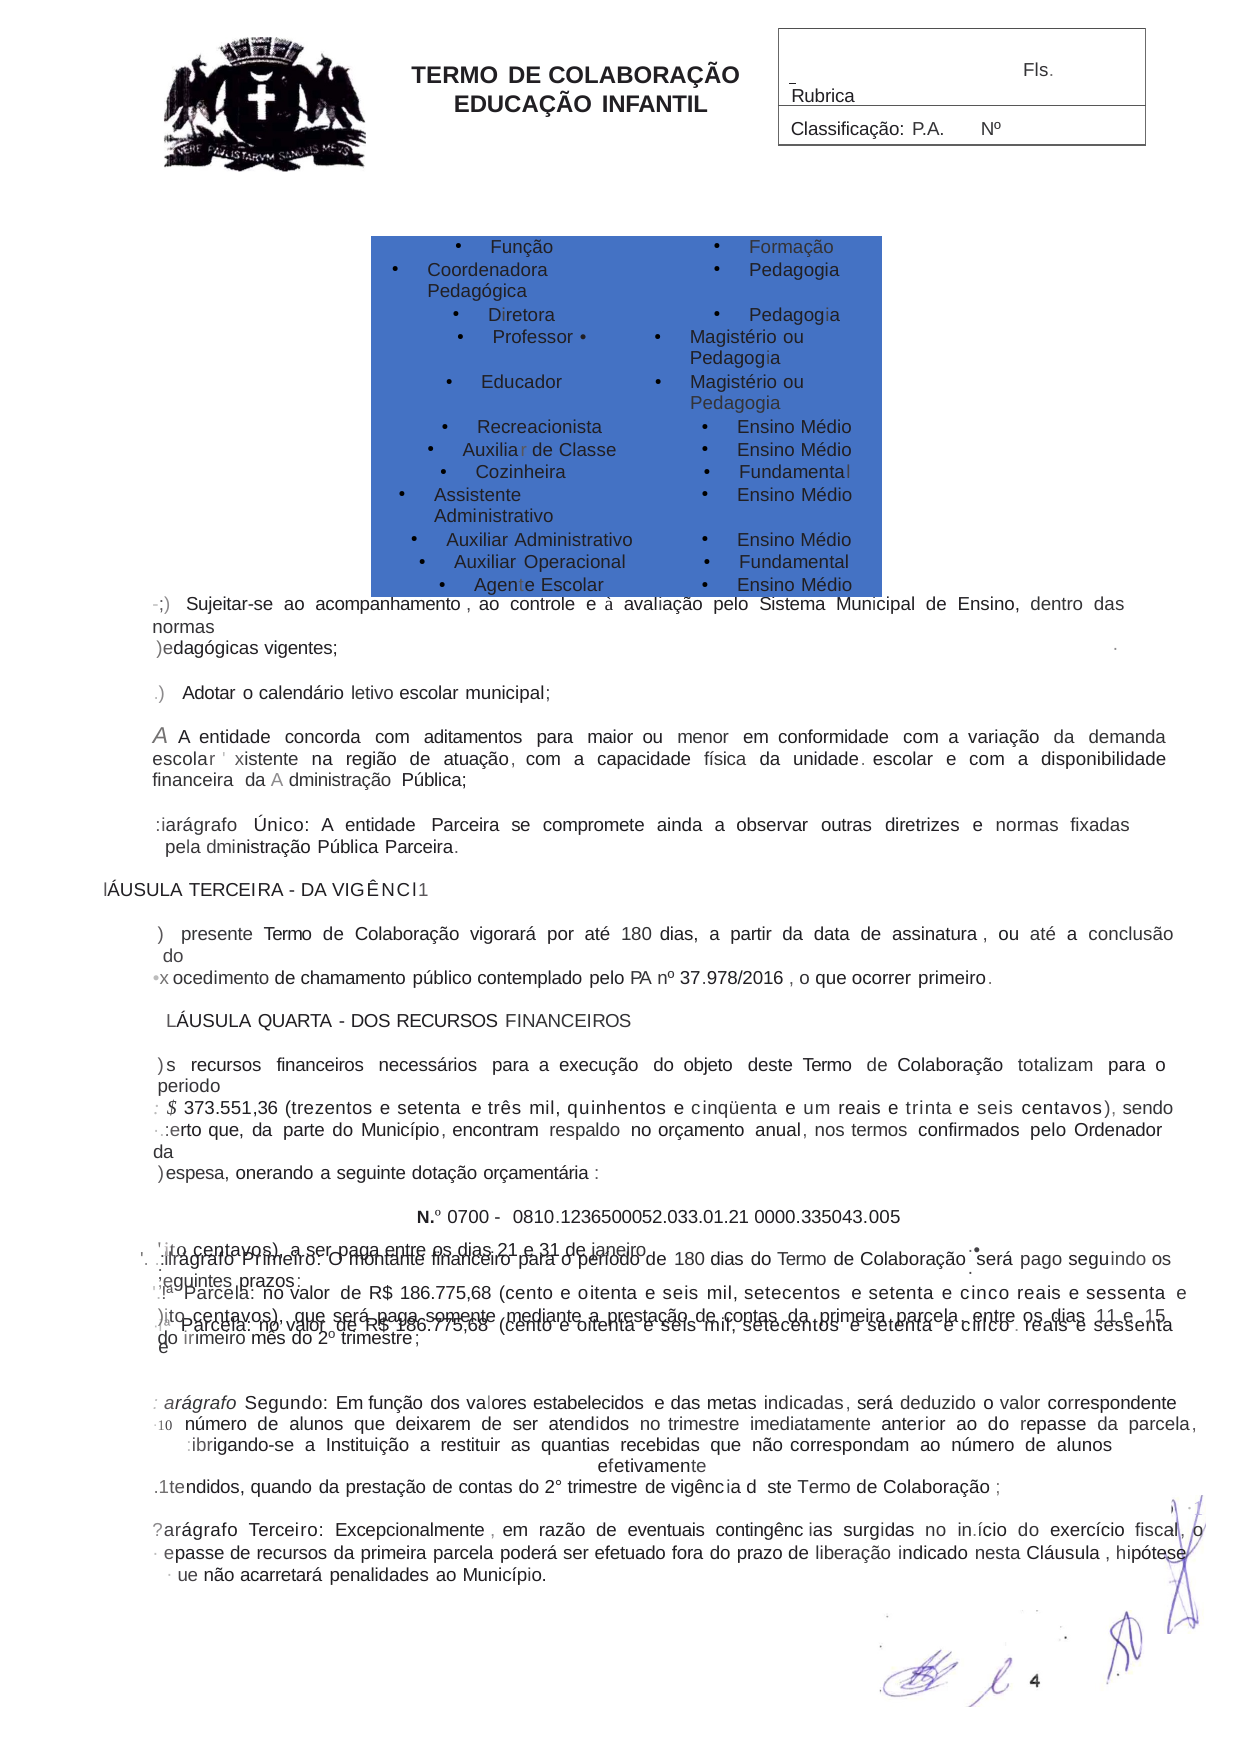

Fls.
TERMO DE COLABORAÇÃO EDUCAÇÃO INFANTIL
Rubrica
Classificação: P.A.	Nº
| Função | Formação |
| --- | --- |
| Coordenadora Pedagógica | Pedagogia |
| Diretora | Pedagogia |
| Professor • | Magistério ou Pedagogia |
| Educador | Magistério ou Pedagogia |
| Recreacionista | Ensino Médio |
| Auxiliar de Classe | Ensino Médio |
| Cozinheira | Fundamental |
| Assistente Administrativo | Ensino Médio |
| Auxiliar Administrativo | Ensino Médio |
| Auxiliar Operacional | Fundamental |
| Agente Escolar | Ensino Médio |
-;) Sujeitar-se ao acompanhamento , ao controle e à avaliação pelo Sistema Municipal de Ensino, dentro das normas
)edagógicas vigentes;	·
.) Adotar o calendário letivo escolar municipal;
A A entidade concorda com aditamentos para maior ou menor em conformidade com a variação da demanda escolar ' xistente na região de atuação, com a capacidade física da unidade. escolar e com a disponibilidade financeira da A dministração Pública;
:iarágrafo Único: A entidade Parceira se compromete ainda a observar outras diretrizes e normas fixadas pela dministração Pública Parceira.
lÁUSULA TERCEIRA - DA VIGÊNCl1
) presente Termo de Colaboração vigorará por até 180 dias, a partir da data de assinatura , ou até a conclusão do
•xocedimento de chamamento público contemplado pelo PA nº 37.978/2016 , o que ocorrer primeiro.
LÁUSULA QUARTA - DOS RECURSOS FINANCEIROS
)s recursos financeiros necessários para a execução do objeto deste Termo de Colaboração totalizam para o periodo
: $ 373.551,36 (trezentos e setenta e três mil, quinhentos e cinqüenta e um reais e trinta e seis centavos), sendo
·.:erto que, da parte do Município, encontram respaldo no orçamento anual, nos termos confirmados pelo Ordenador da
)espesa, onerando a seguinte dotação orçamentária :
N.º 0700 - 0810.1236500052.033.01.21 0000.335043.005
'. .:llrágrafo Primeiro: O montante financeiro para o período de 180 dias do Termo de Colaboração será pago seguindo os
;eguintes prazos:
·iª Parcela: no valor de R$ 186.775,68 (cento e oitenta e seis mil, setecentos e setenta e ciilco. reais e sessenta e
'ito centavos), a ser paga entre os dias 21 e 31 de janeiro ;
·• ·
'.!ª Parcela: no valor de R$ 186.775,68 (cento e oitenta e seis mil, setecentos e setenta e cinco reais e sessenta e
)ito centavos), que será paga somente mediante a prestação de contas da primeira parcela, entre os dias 11 e 15 do irimeiro mês do 2º trimestre;
: arágrafo Segundo: Em função dos valores estabelecidos e das metas indicadas, será deduzido o valor correspondente
·10 número de alunos que deixarem de ser atendidos no trimestre imediatamente anterior ao do repasse da parcela,
:ibrigando-se a Instituição a restituir as quantias recebidas que não correspondam ao número de alunos efetivamente
.1tendidos, quando da prestação de contas do 2° trimestre de vigência dste Termo de Colaboração ;
·1
?arágrafo Terceiro: Excepcionalmente , em razão de eventuais contingênc ias surgidas no in.ício do exercício fiscal, o
· epasse de recursos da primeira parcela poderá ser efetuado fora do prazo de liberação indicado nesta Cláusula , hipótese
ue não acarretará penalidades ao Município.